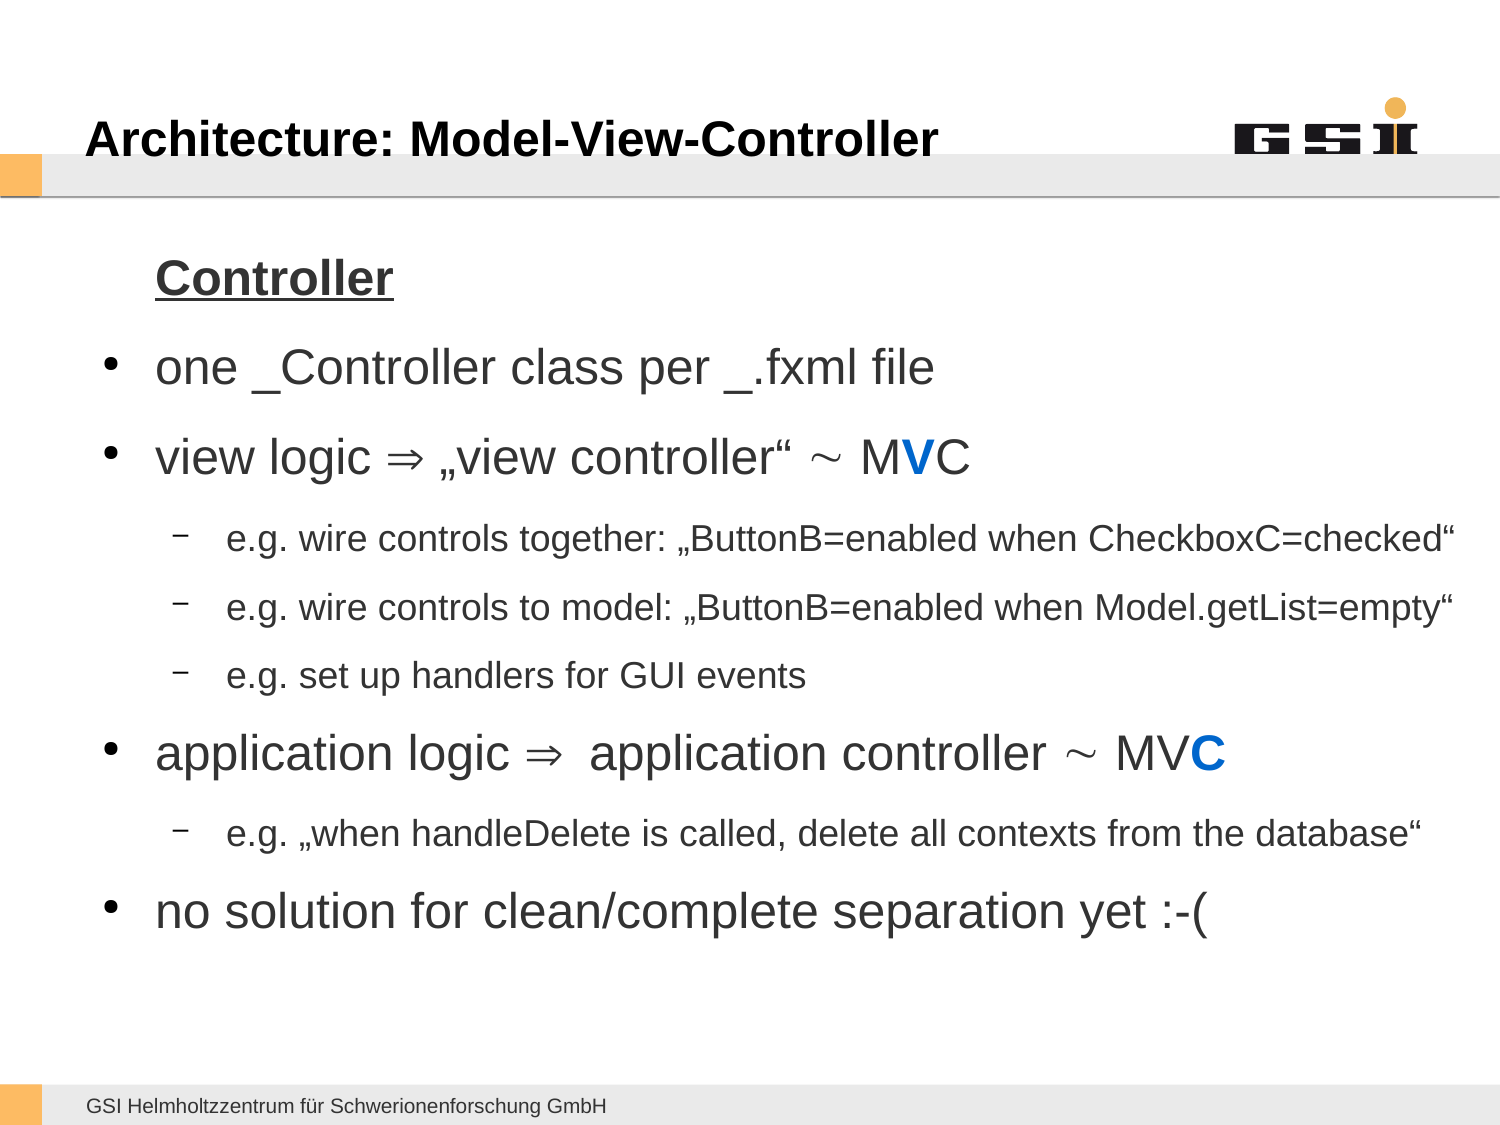

# Architecture: Model-View-Controller
Controller
one _Controller class per _.fxml file
view logic Þ „view controller“ ~ MVC
e.g. wire controls together: „ButtonB=enabled when CheckboxC=checked“
e.g. wire controls to model: „ButtonB=enabled when Model.getList=empty“
e.g. set up handlers for GUI events
application logic Þ application controller ~ MVC
e.g. „when handleDelete is called, delete all contexts from the database“
no solution for clean/complete separation yet :-(